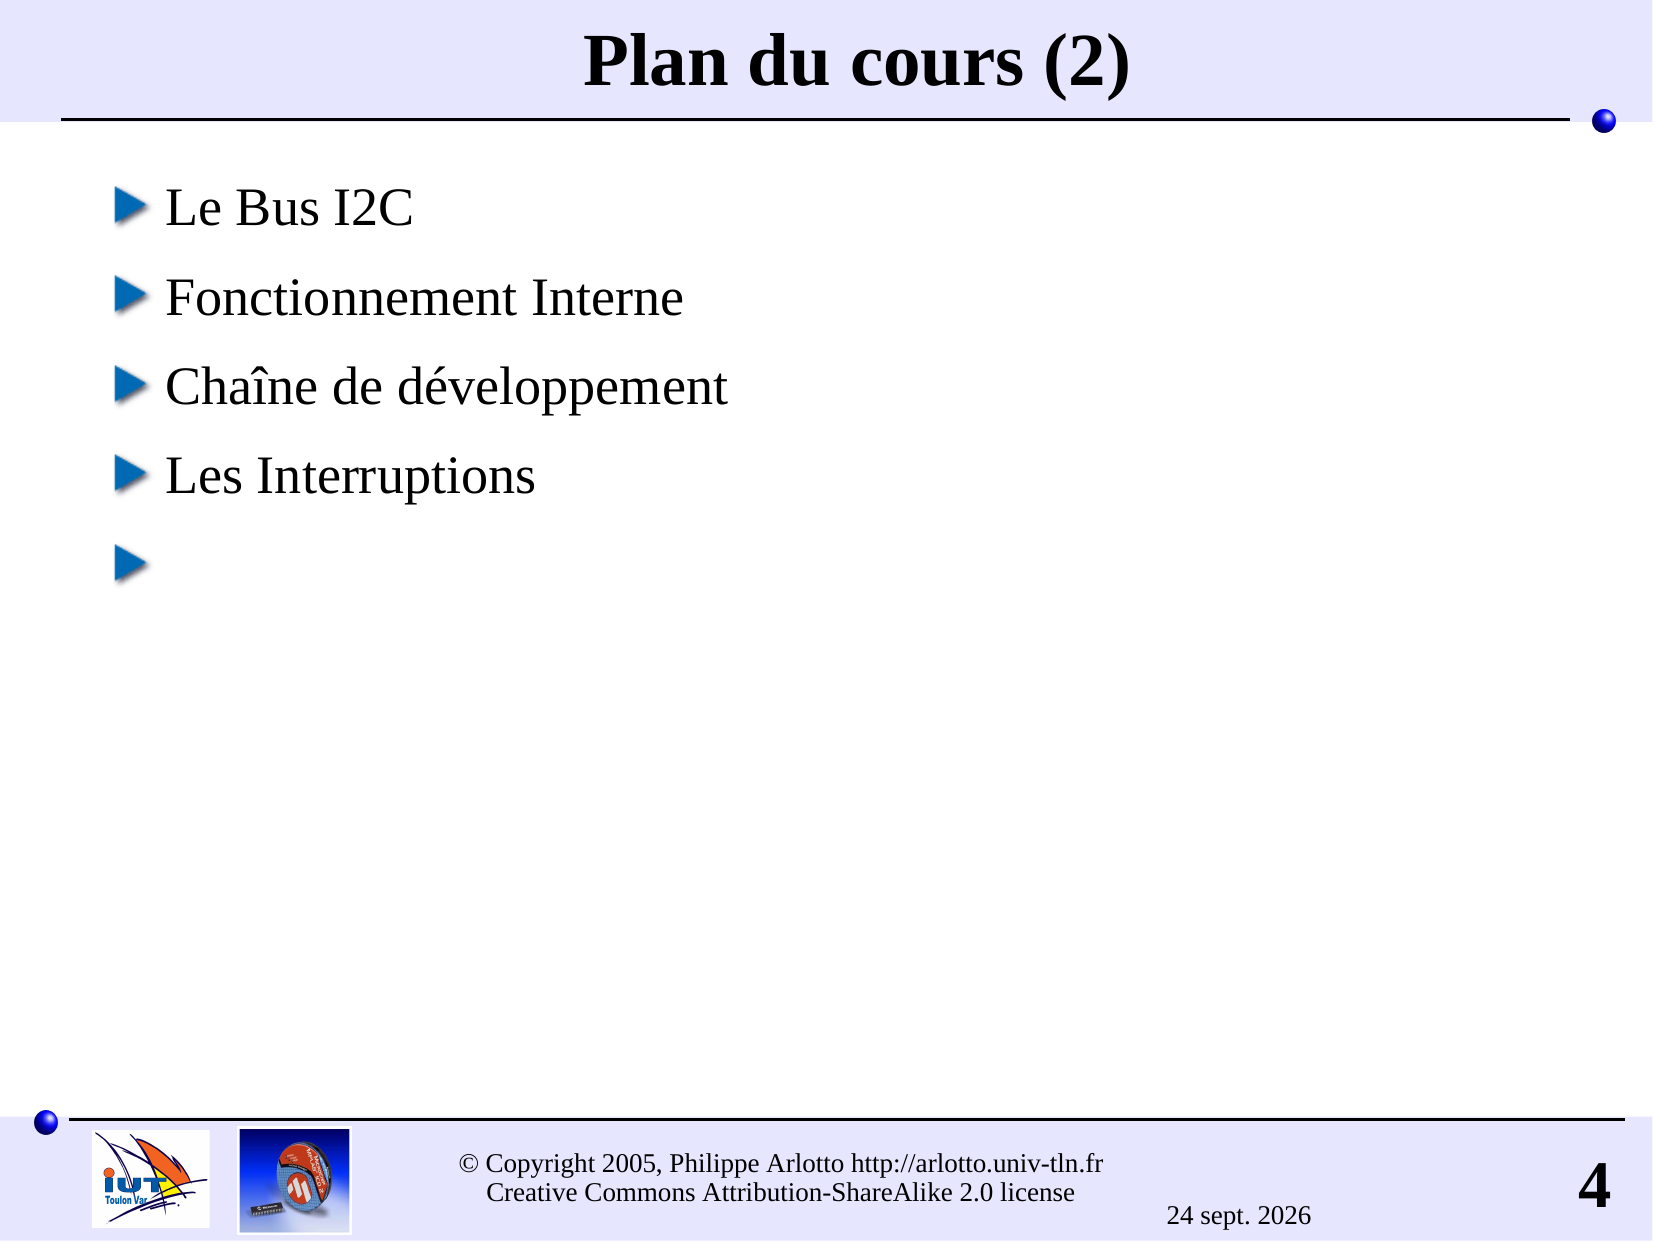

# Plan du cours (2)
Le Bus I2C
Fonctionnement Interne
Chaîne de développement
Les Interruptions